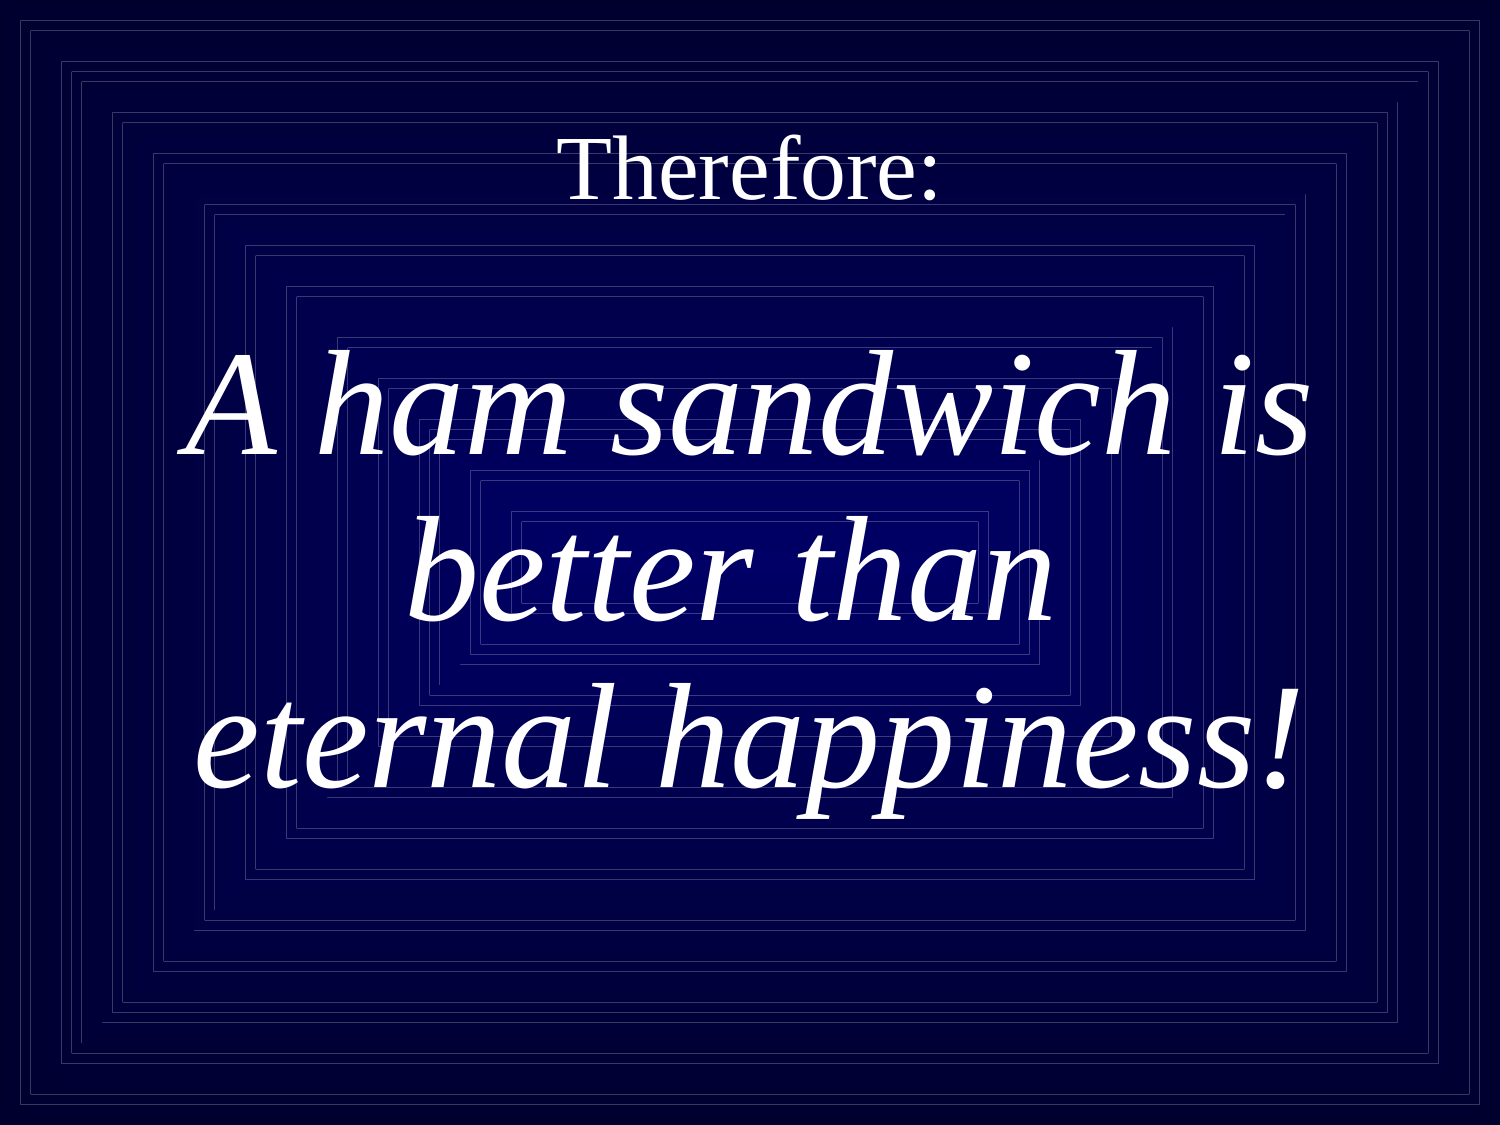

# Therefore: A ham sandwich is better than eternal happiness!